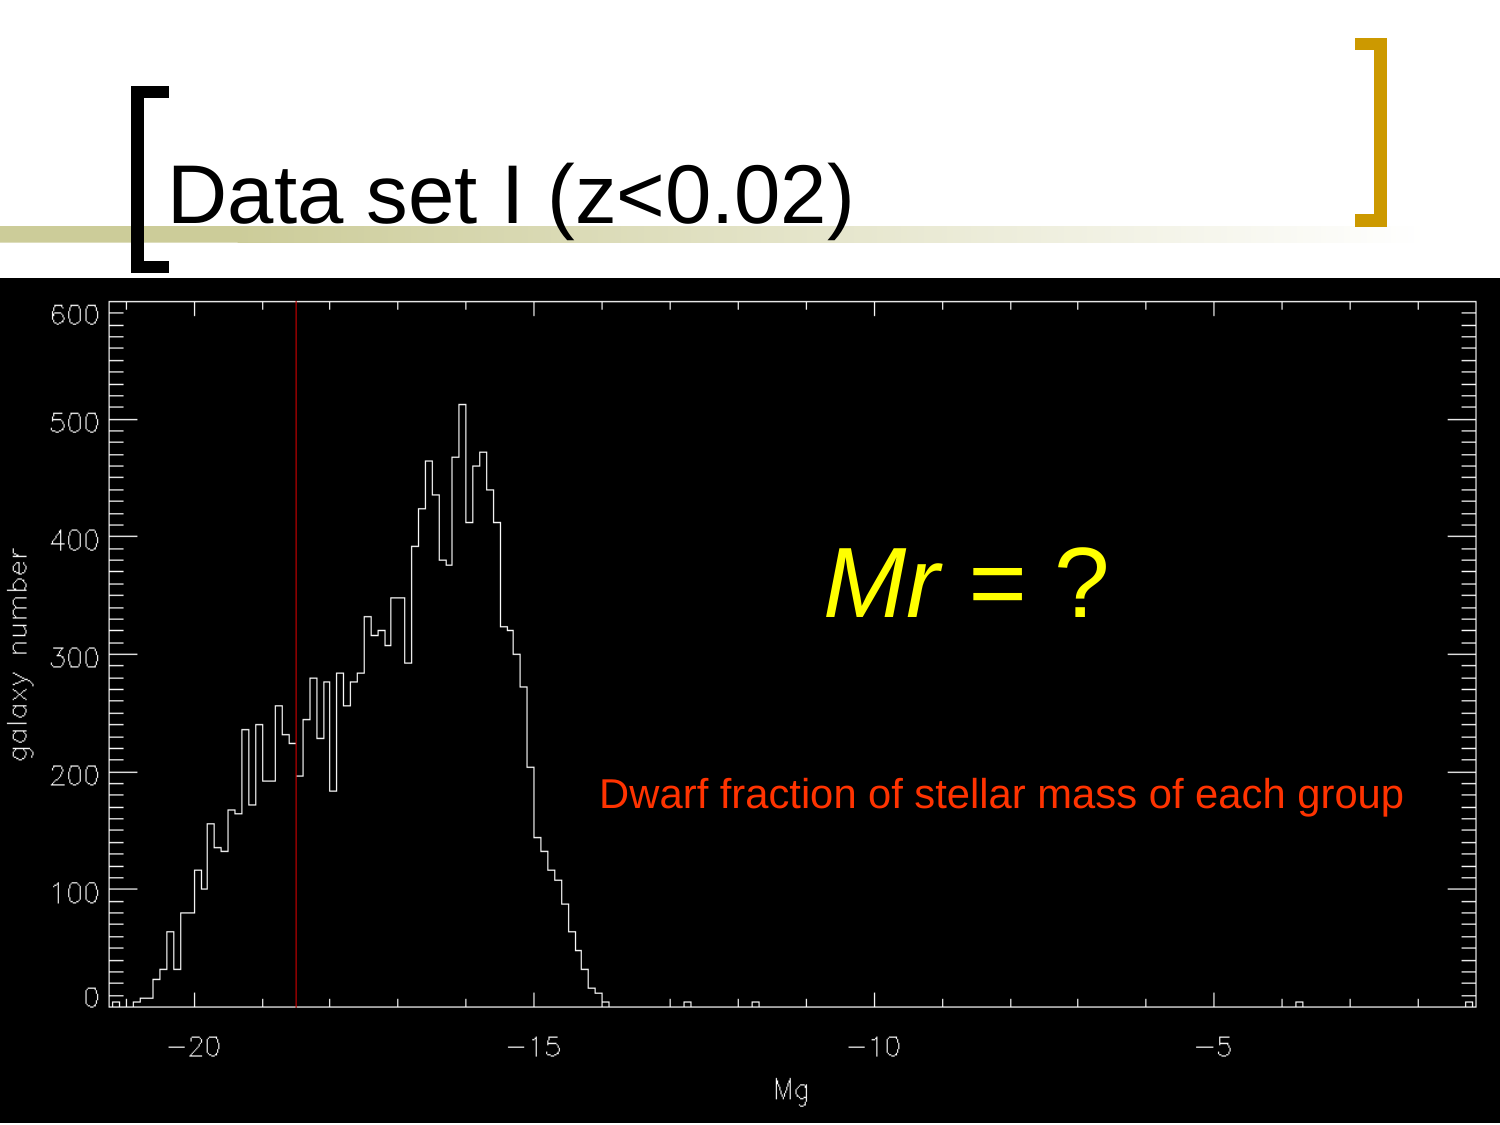

# Data set I (z<0.02)
Mr = ?
Dwarf fraction of stellar mass of each group